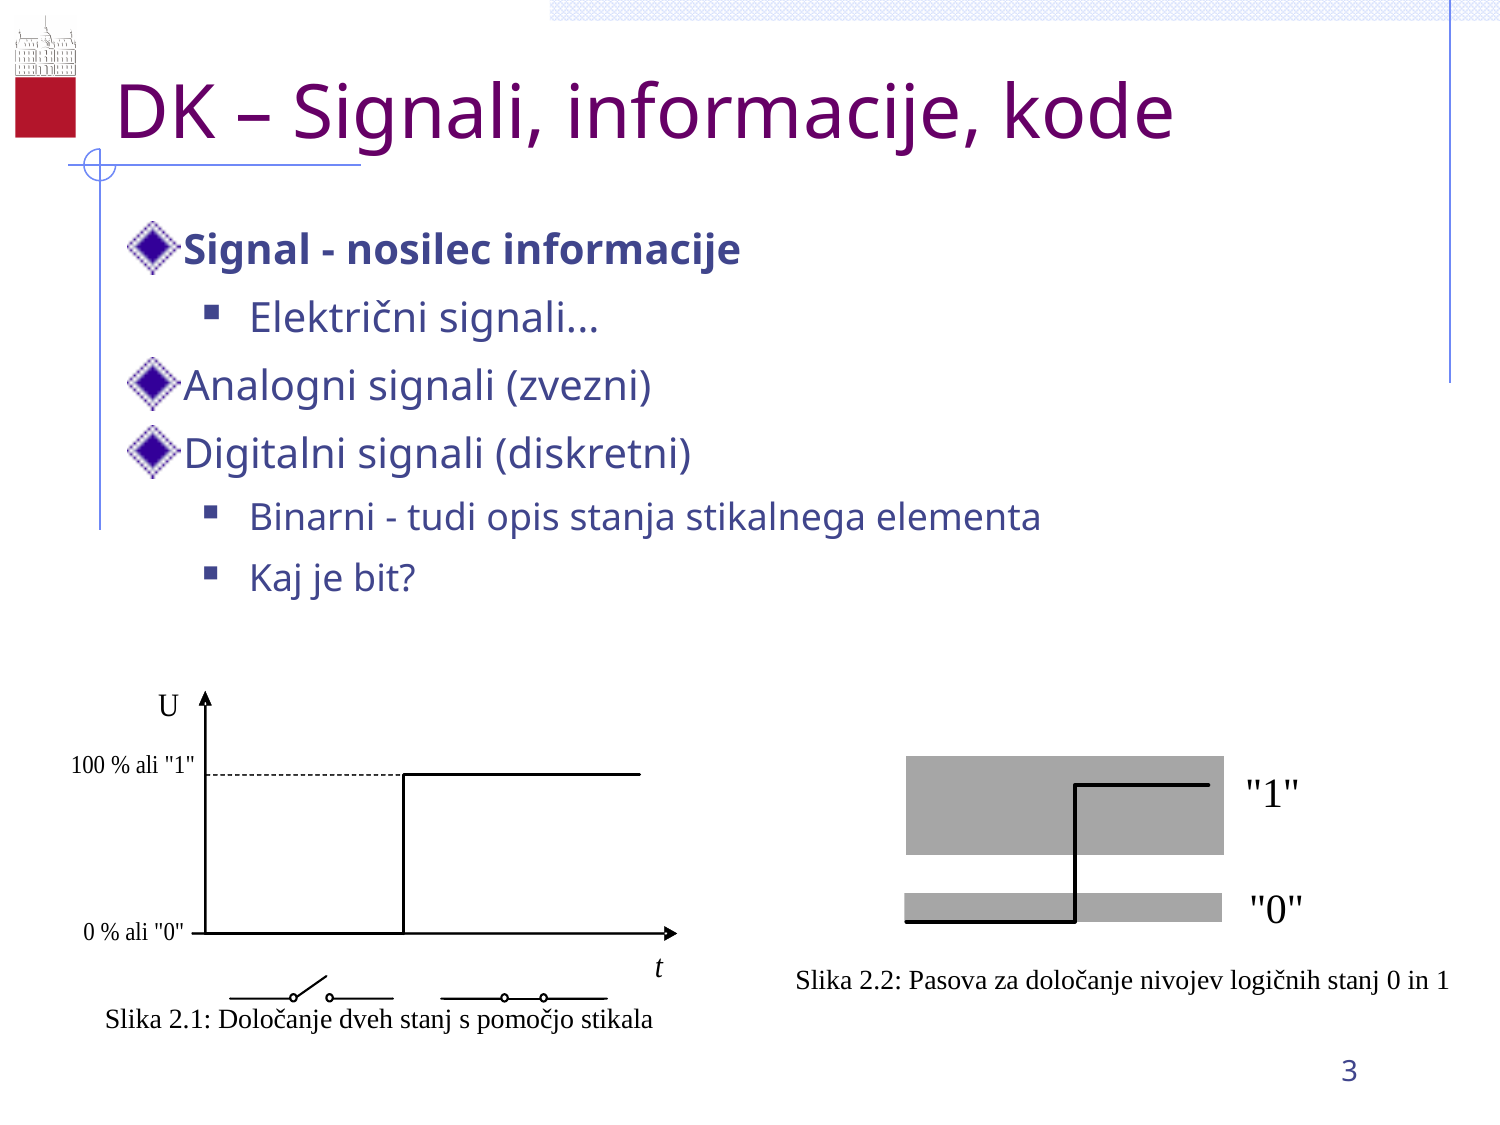

DK – Signali, informacije, kode
# Signal - nosilec informacije
Električni signali...
Analogni signali (zvezni)
Digitalni signali (diskretni)
Binarni - tudi opis stanja stikalnega elementa
Kaj je bit?